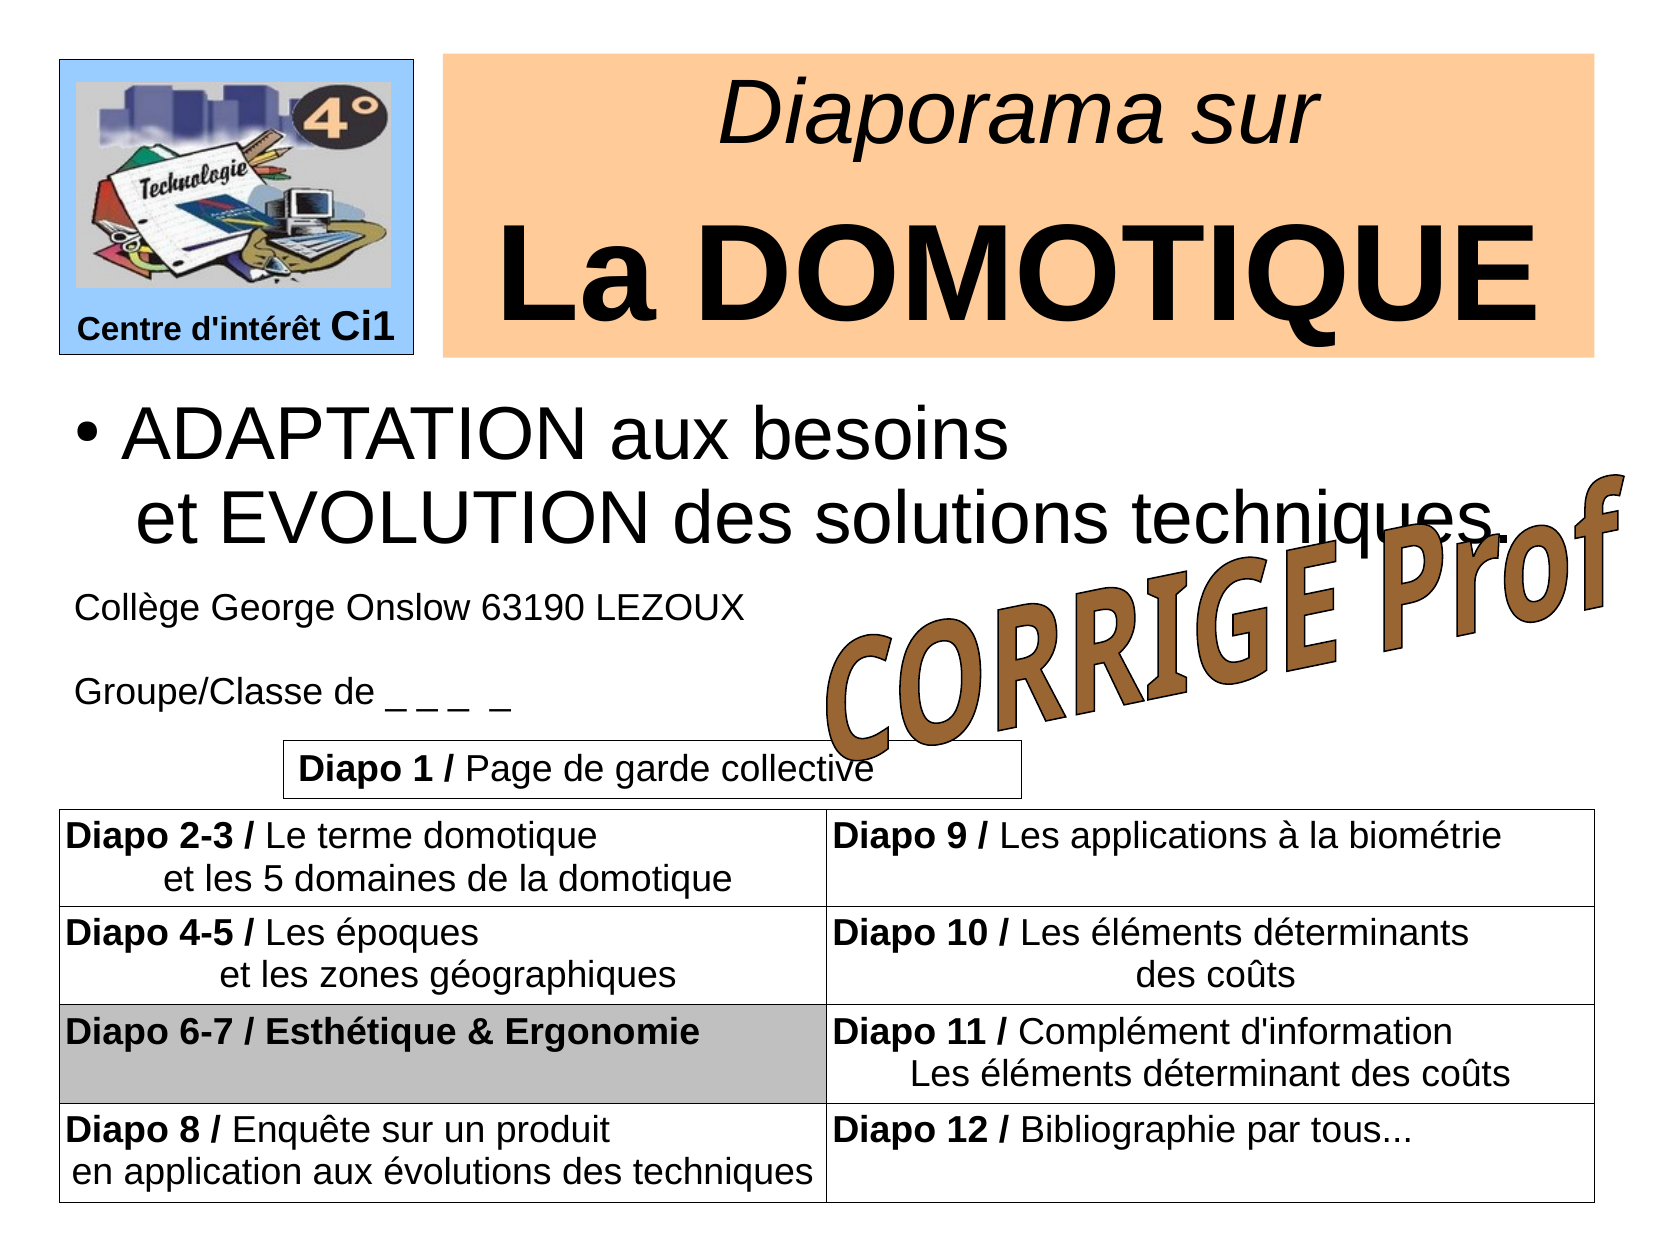

Diaporama sur
La DOMOTIQUE
Centre d'intérêt Ci1
 ADAPTATION aux besoins
 et EVOLUTION des solutions techniques...
CORRIGE Prof
Collège George Onslow 63190 LEZOUX
Groupe/Classe de _ _ _ _
Diapo 1 / Page de garde collective
| Diapo 2-3 / Le terme domotique et les 5 domaines de la domotique | Diapo 9 / Les applications à la biométrie |
| --- | --- |
| Diapo 4-5 / Les époques et les zones géographiques | Diapo 10 / Les éléments déterminants des coûts |
| Diapo 6-7 / Esthétique & Ergonomie | Diapo 11 / Complément d'information Les éléments déterminant des coûts |
| Diapo 8 / Enquête sur un produit en application aux évolutions des techniques | Diapo 12 / Bibliographie par tous... |